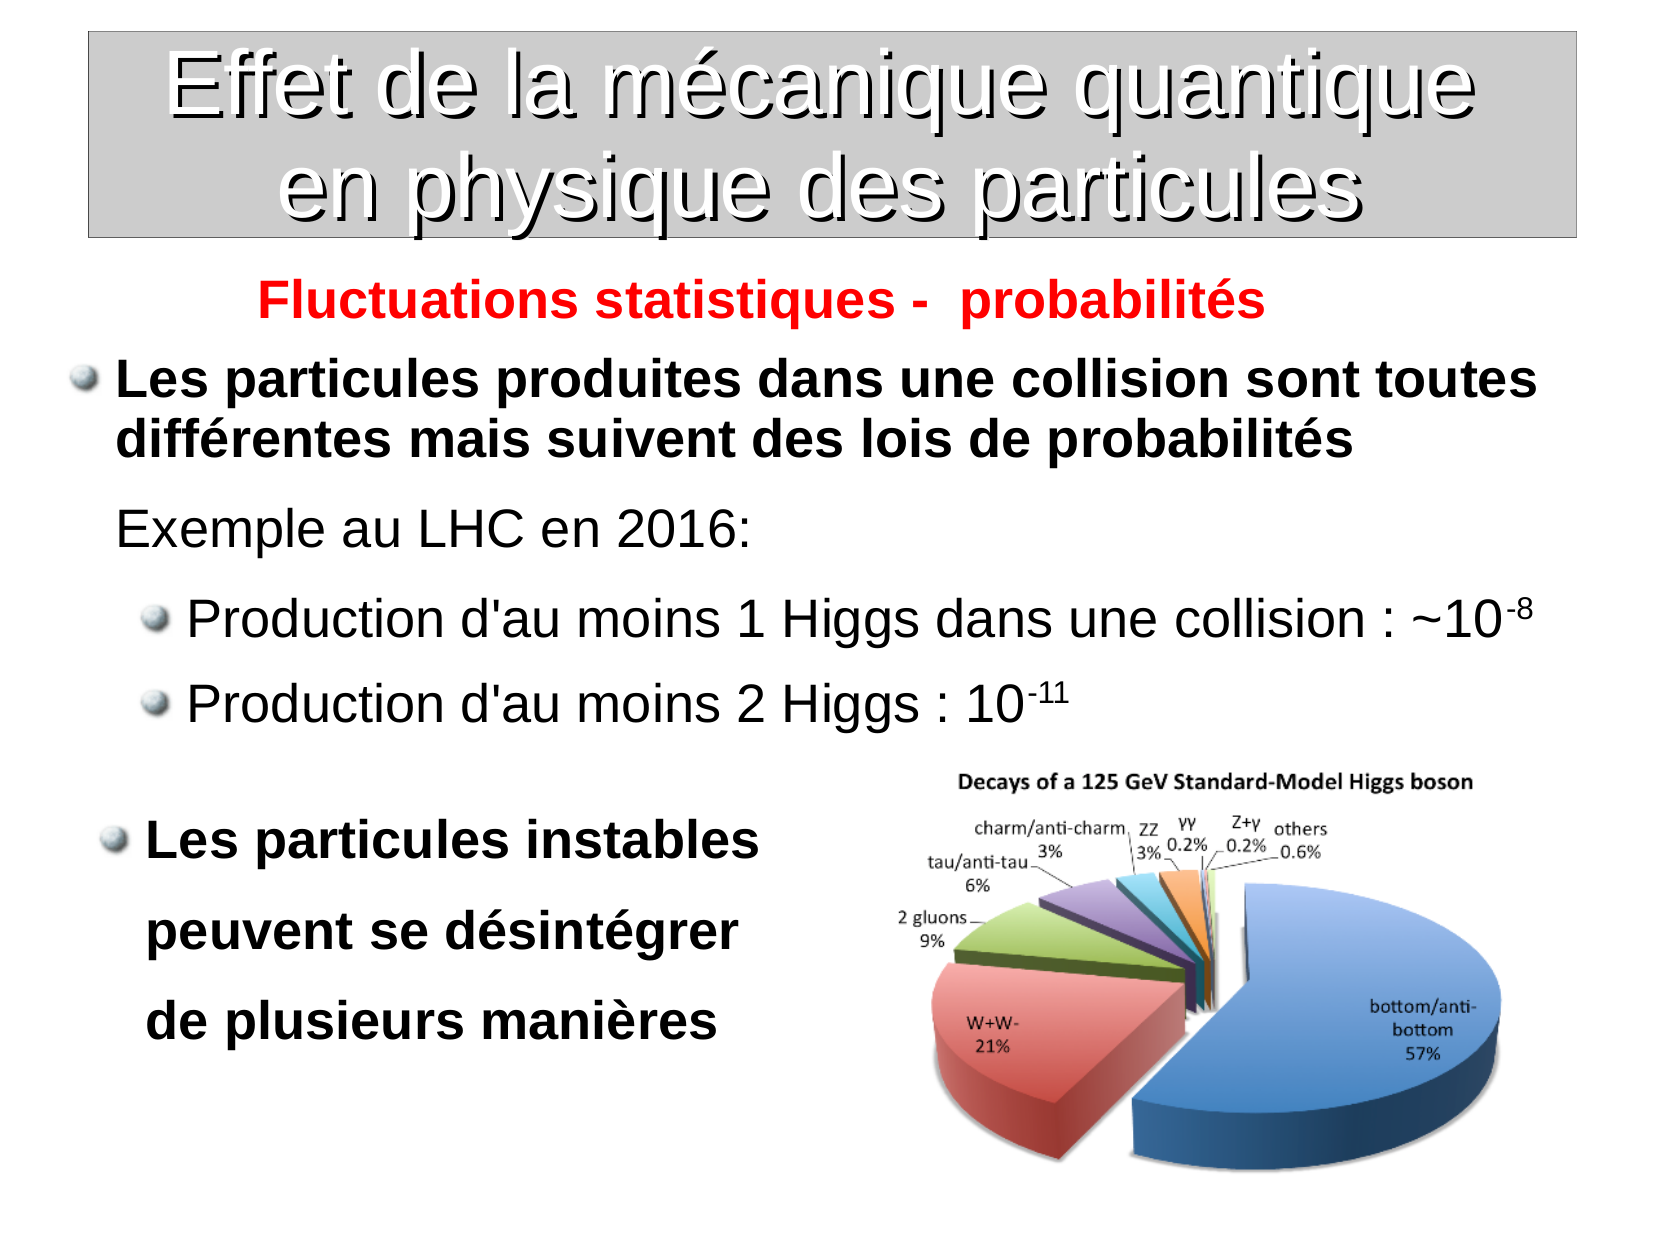

# Effet de la mécanique quantique en physique des particules
Fluctuations statistiques - probabilités
Les particules produites dans une collision sont toutes différentes mais suivent des lois de probabilités
Exemple au LHC en 2016:
Production d'au moins 1 Higgs dans une collision : ~10-8
Production d'au moins 2 Higgs : 10-11
Les particules instables
peuvent se désintégrer
de plusieurs manières